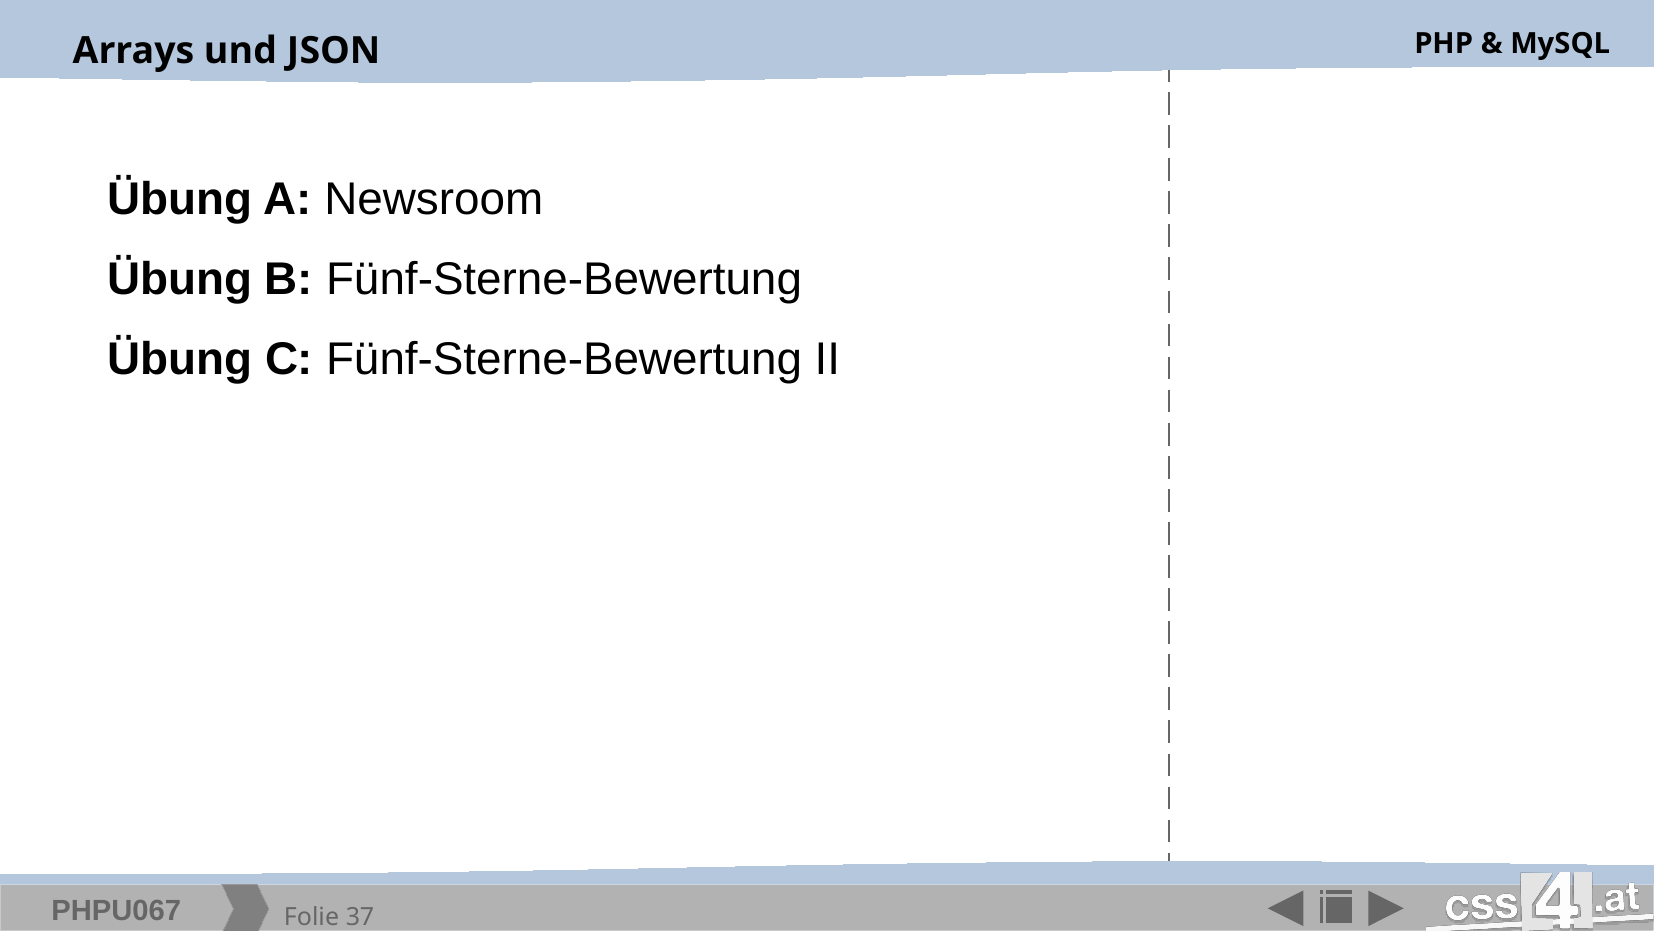

PHP & MySQL
Arrays und JSON
Übung A: Newsroom
Übung B: Fünf-Sterne-Bewertung
Übung C: Fünf-Sterne-Bewertung II
PHPU067
Folie